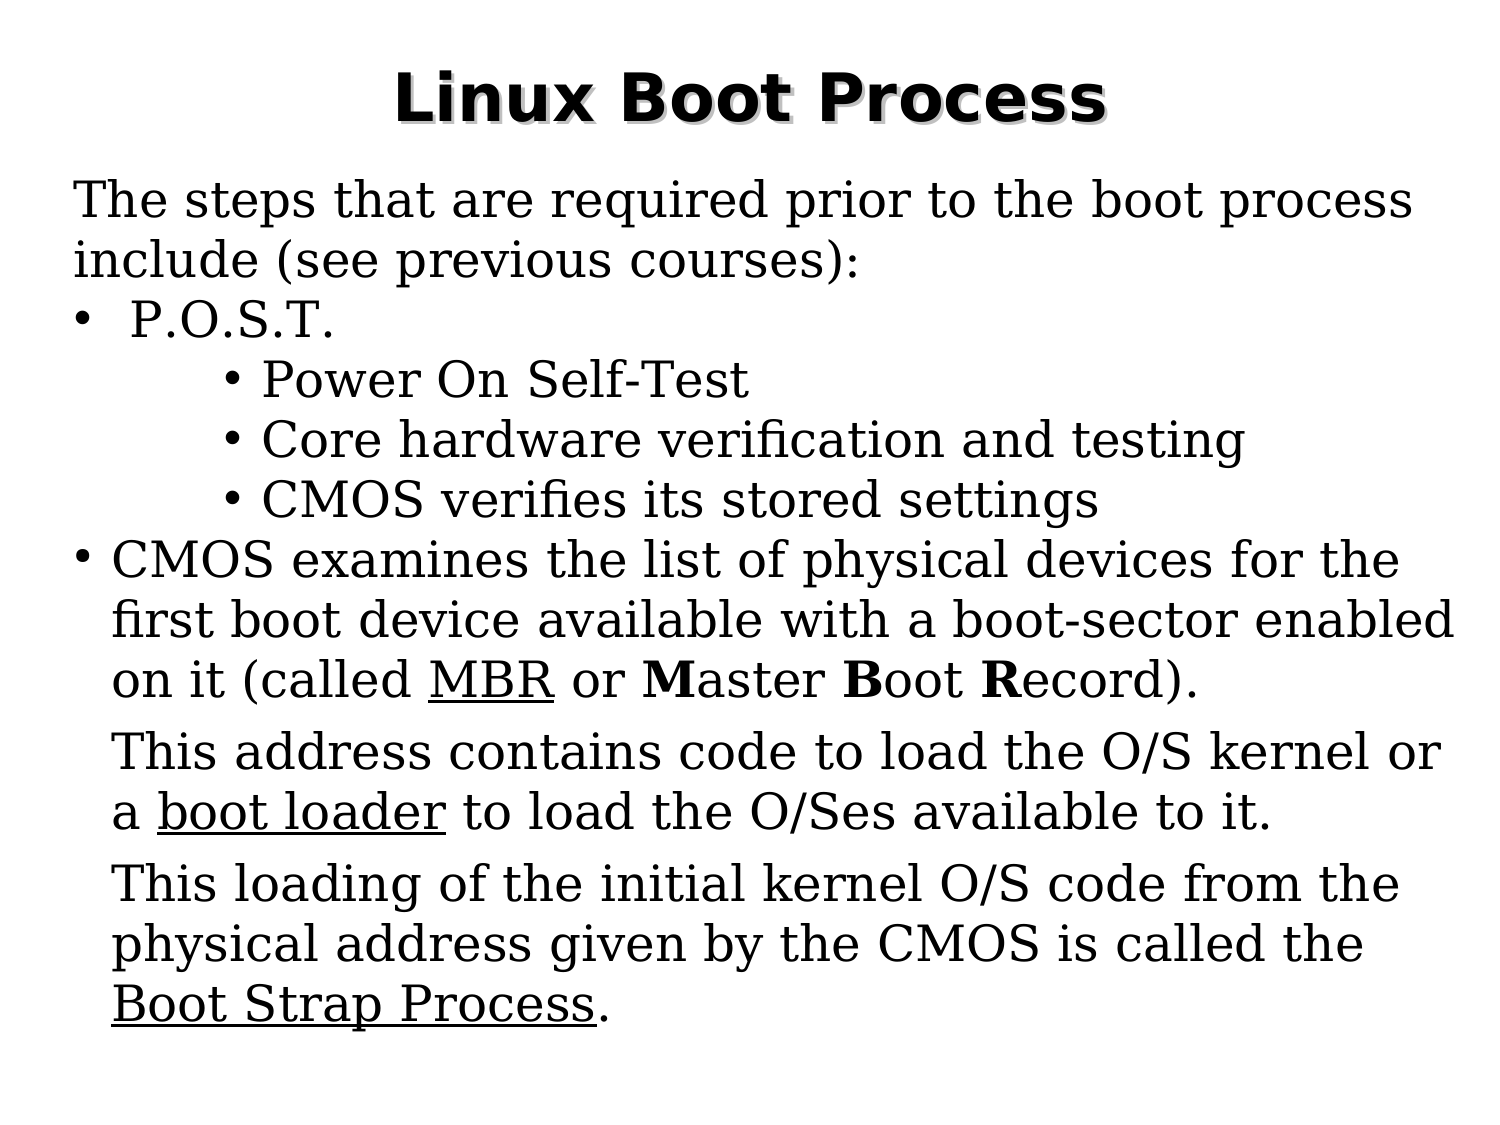

# Linux Boot Process
The steps that are required prior to the boot process include (see previous courses):
P.O.S.T.
Power On Self-Test
Core hardware verification and testing
CMOS verifies its stored settings
CMOS examines the list of physical devices for the first boot device available with a boot-sector enabled on it (called MBR or Master Boot Record).
This address contains code to load the O/S kernel or a boot loader to load the O/Ses available to it.
This loading of the initial kernel O/S code from the physical address given by the CMOS is called the Boot Strap Process.